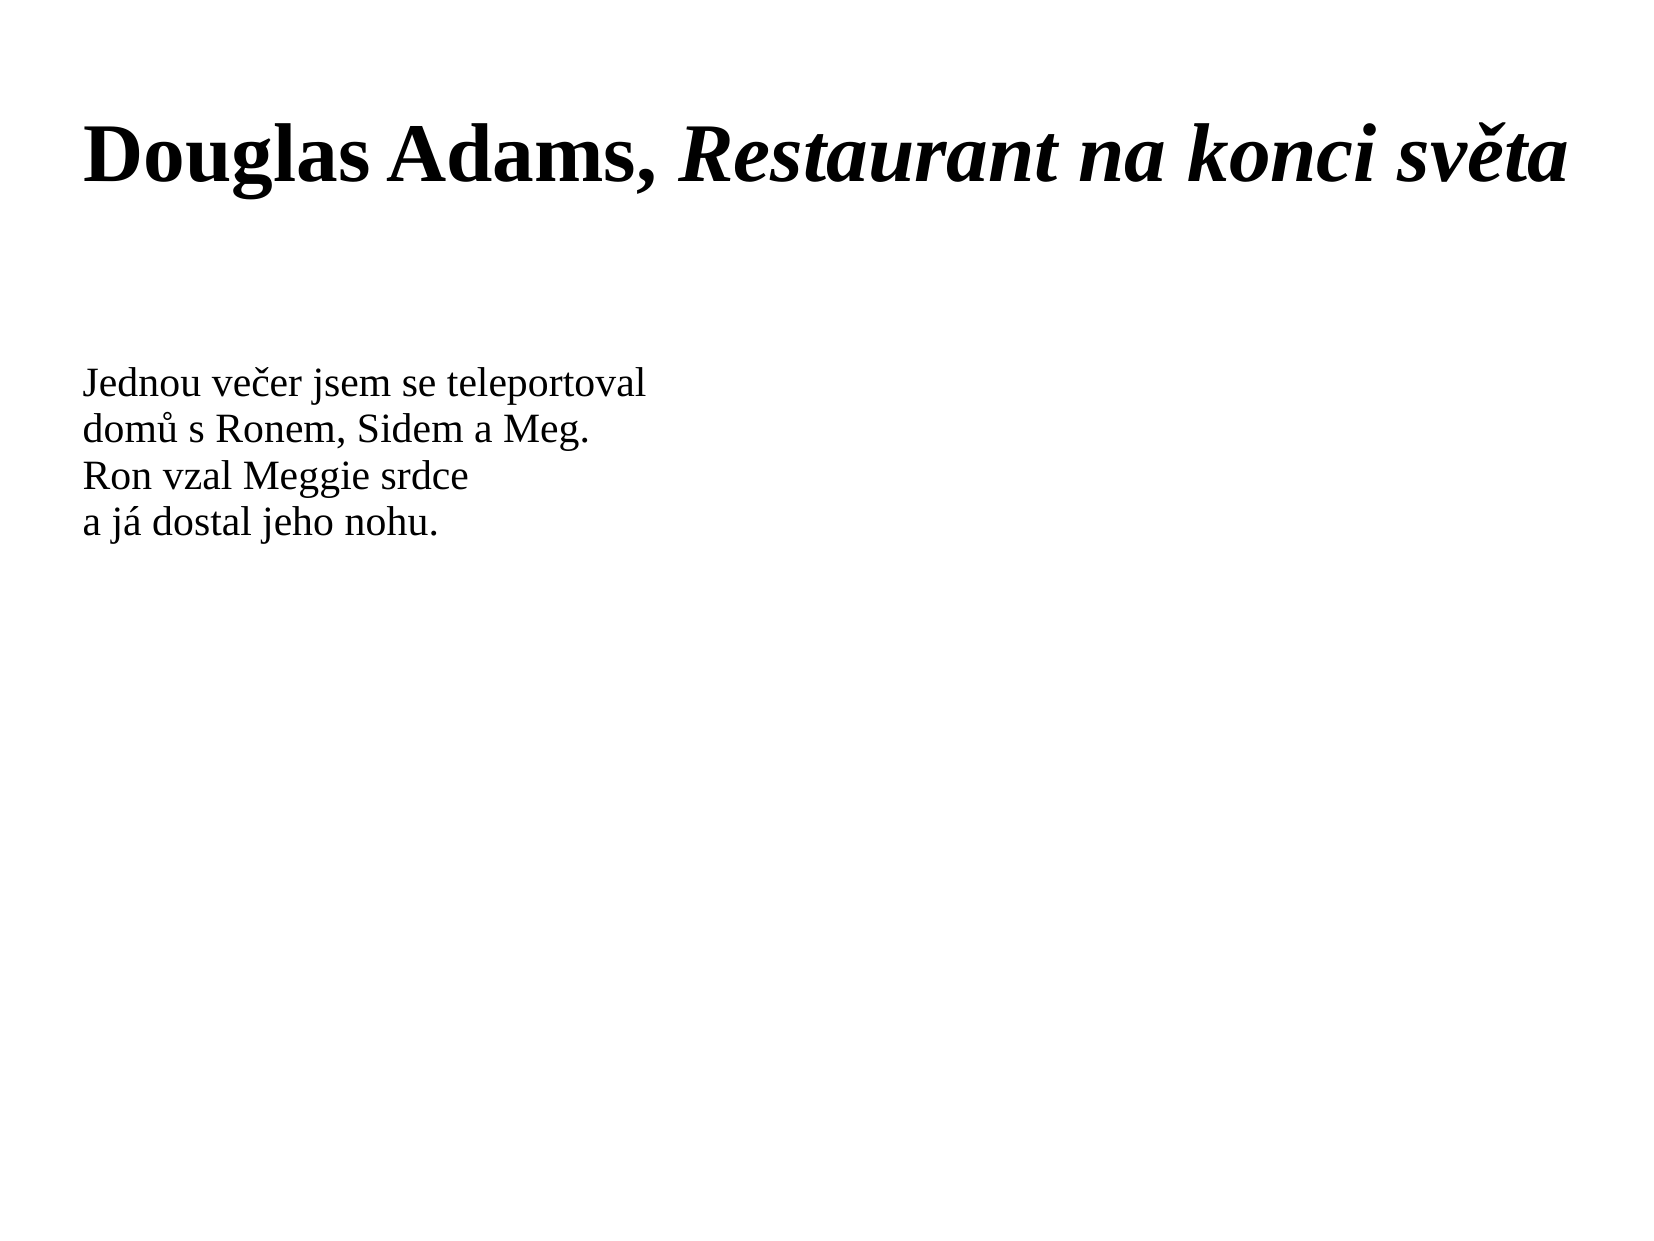

# Douglas Adams, Restaurant na konci světa
Jednou večer jsem se teleportoval
domů s Ronem, Sidem a Meg.
Ron vzal Meggie srdce
a já dostal jeho nohu.